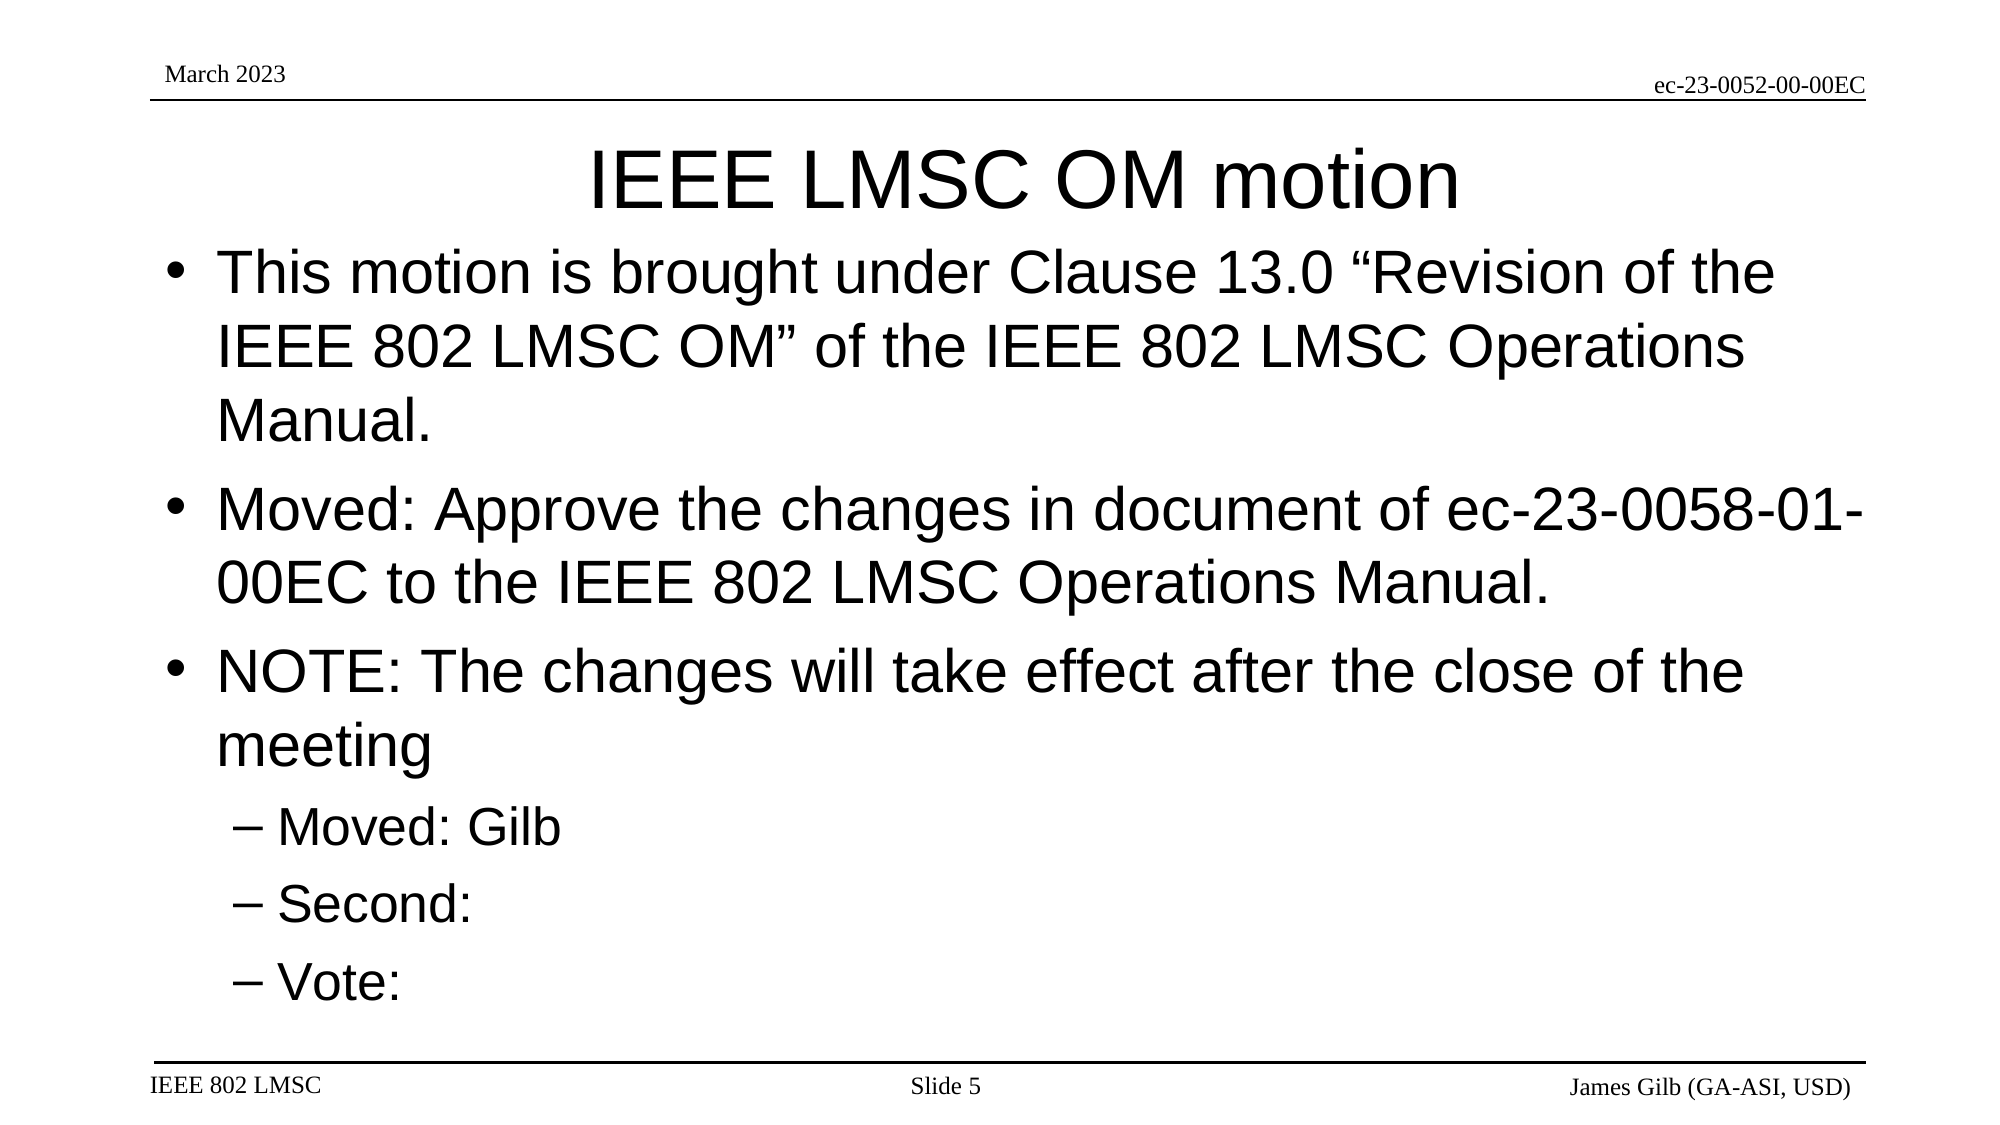

# IEEE LMSC OM motion
This motion is brought under Clause 13.0 “Revision of the IEEE 802 LMSC OM” of the IEEE 802 LMSC Operations Manual.
Moved: Approve the changes in document of ec-23-0058-01-00EC to the IEEE 802 LMSC Operations Manual.
NOTE: The changes will take effect after the close of the meeting
Moved: Gilb
Second:
Vote:
5